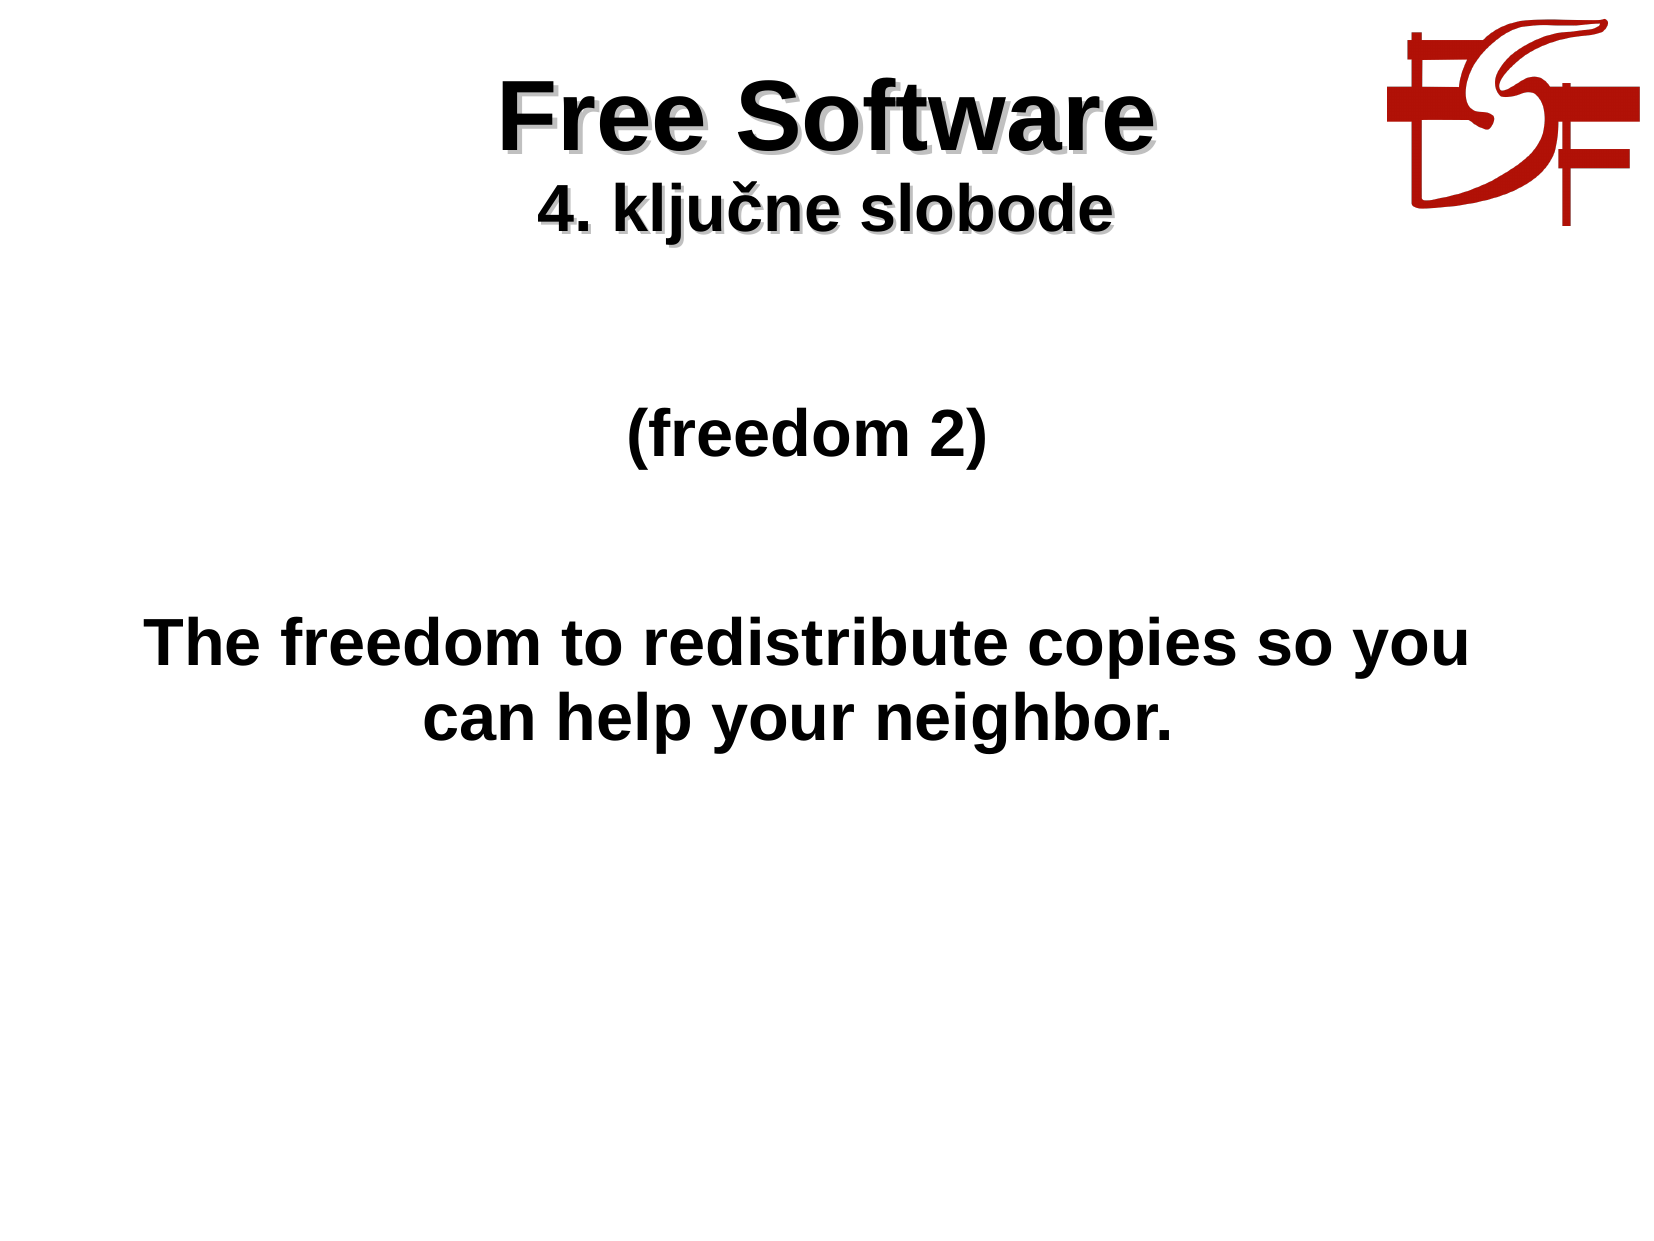

# Free Software 4. ključne slobode
(freedom 2)
The freedom to redistribute copies so you can help your neighbor.